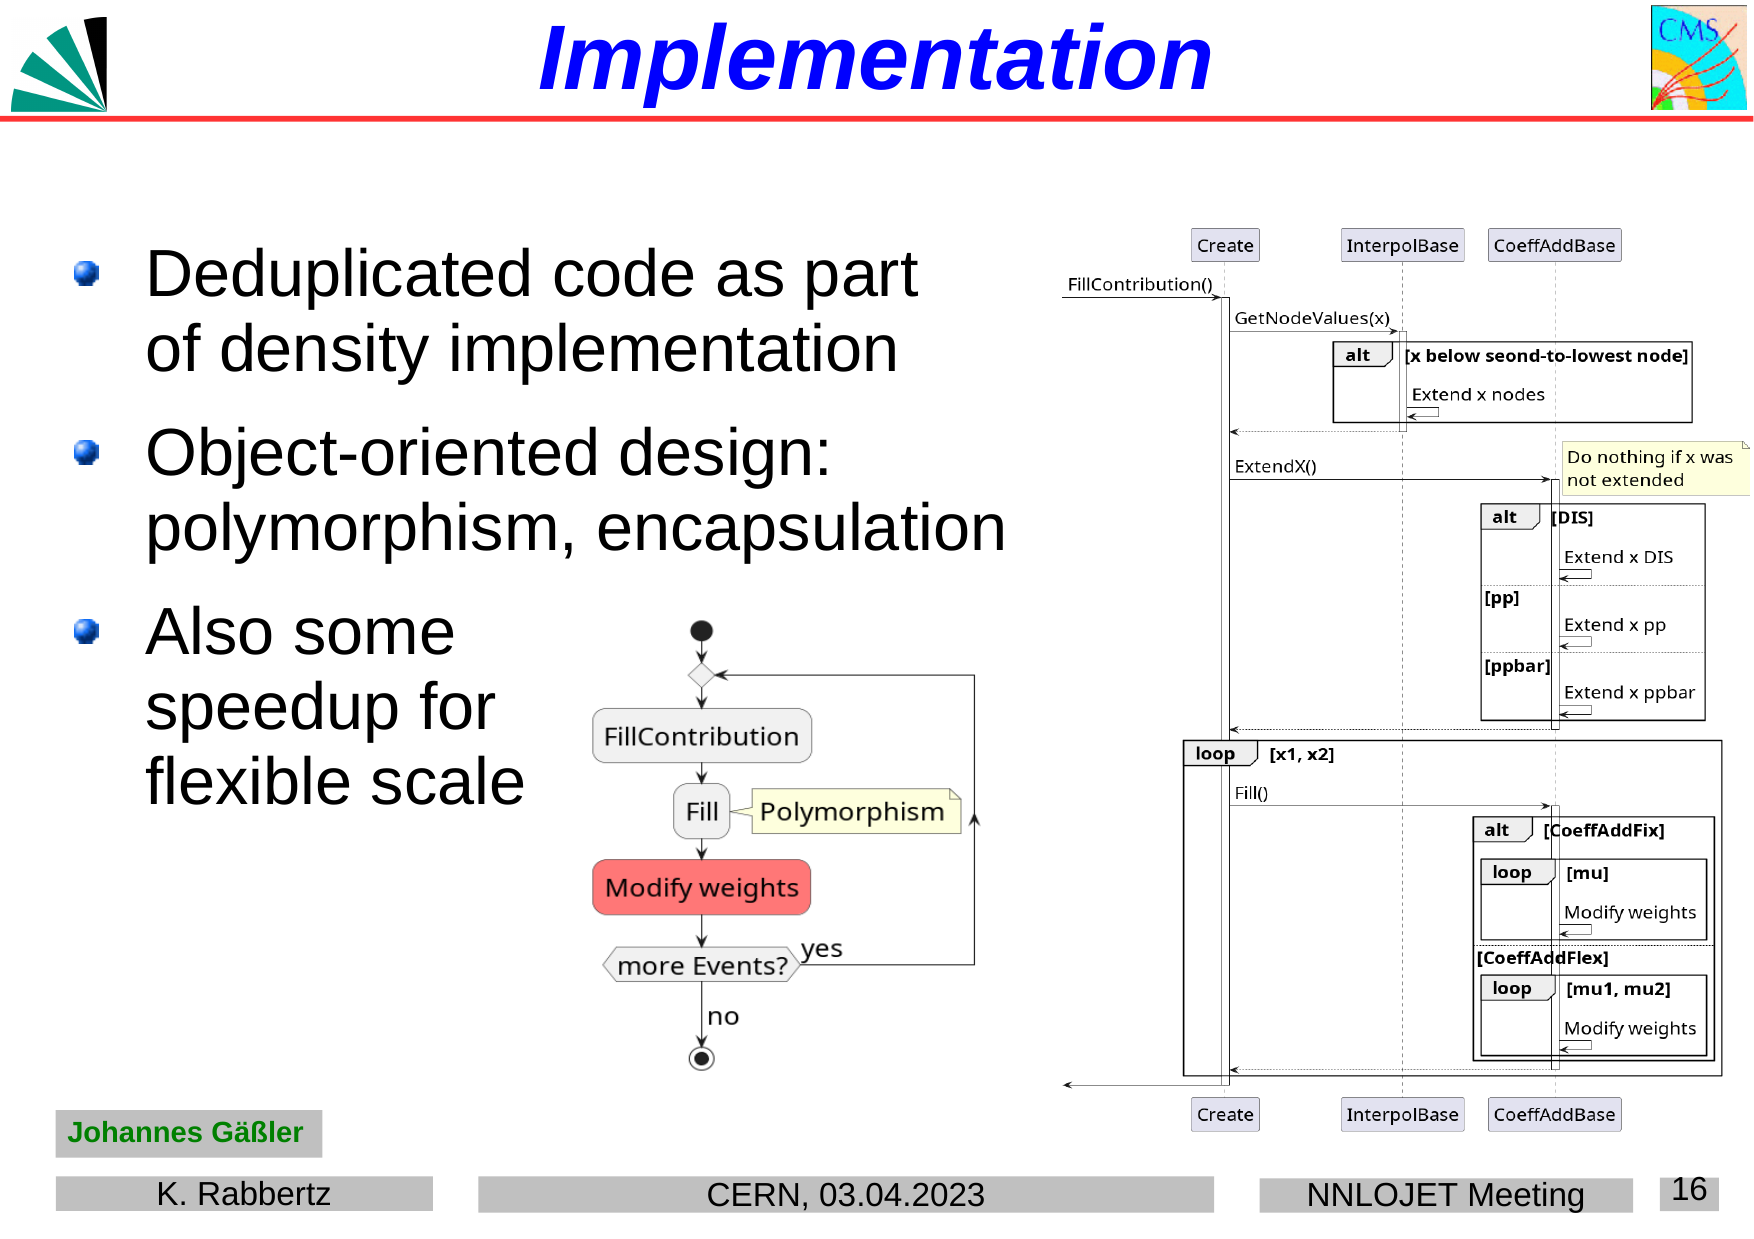

# Implementation
Deduplicated code as part
of density implementation
Object-oriented design: polymorphism, encapsulation
Also some
speedup for
flexible scale
Johannes Gäßler